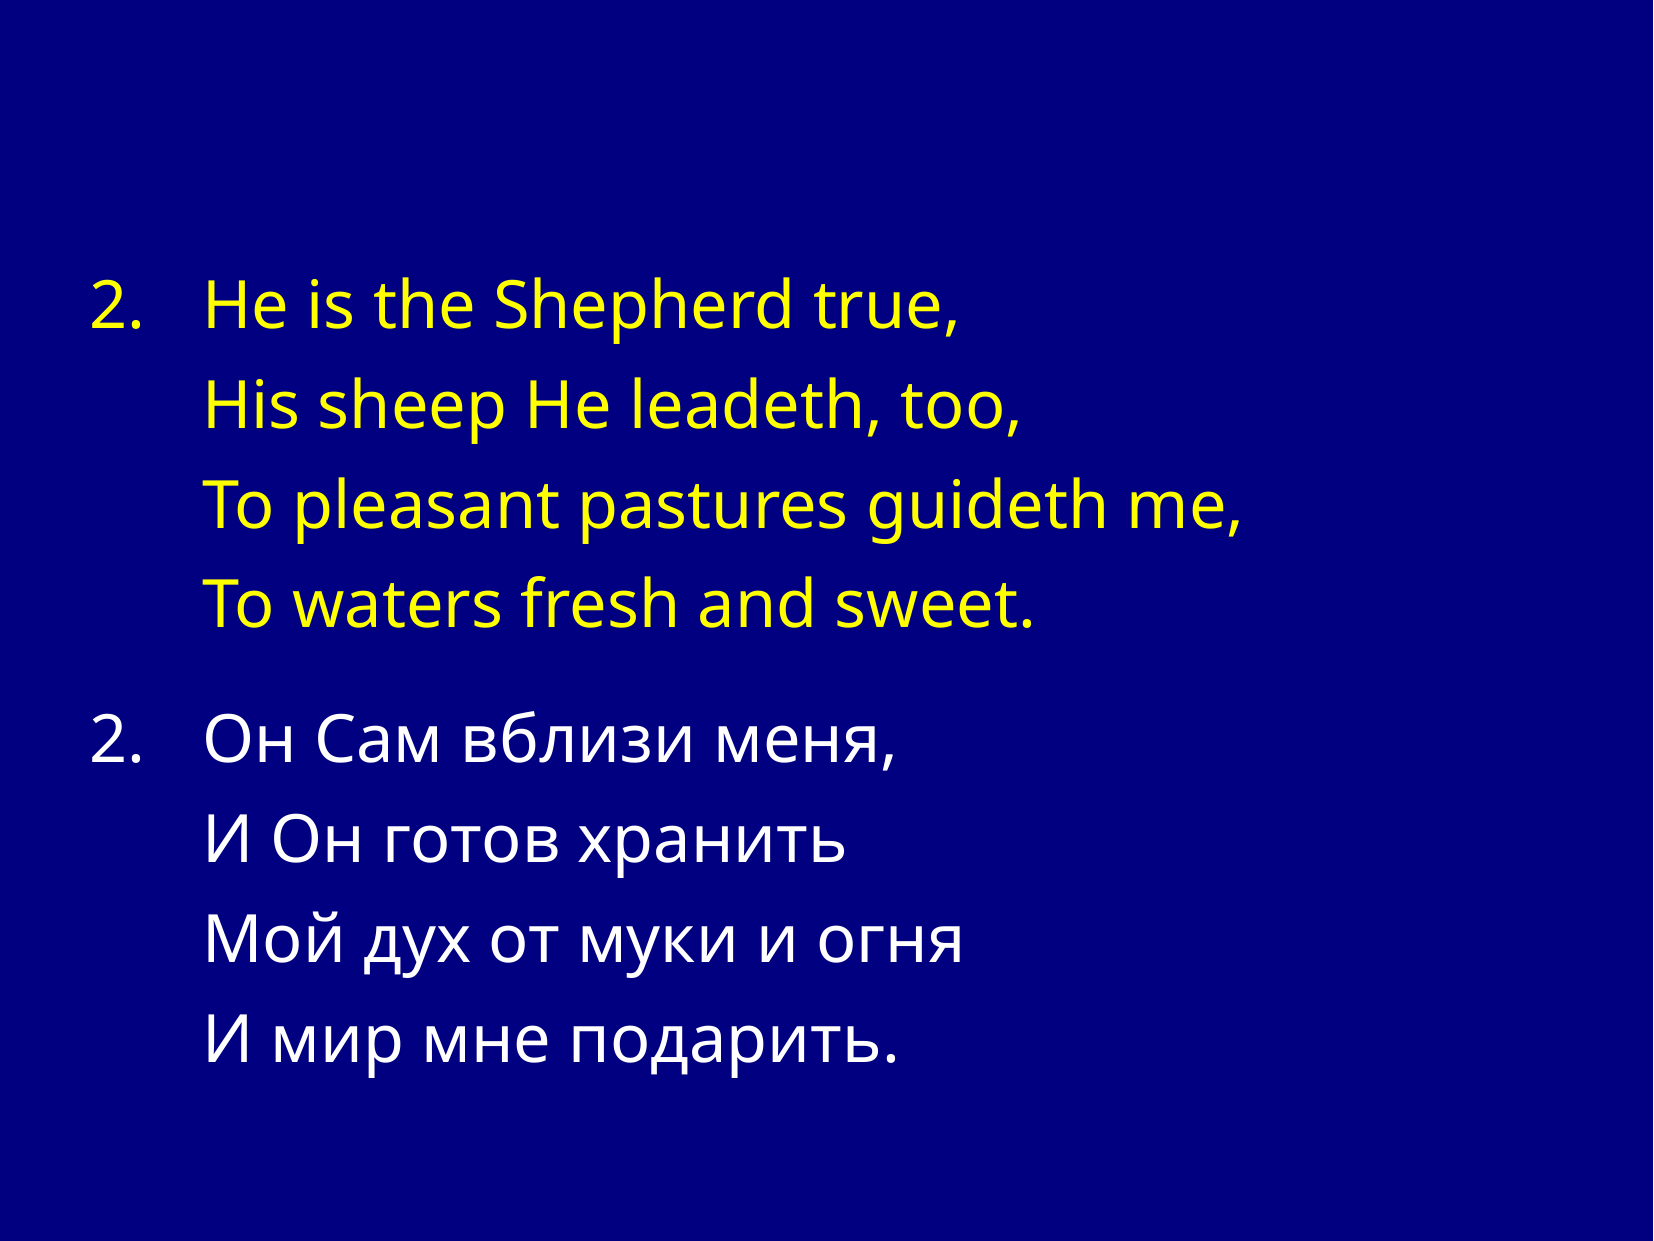

2.	He is the Shepherd true,
	His sheep He leadeth, too,
	To pleasant pastures guideth me,
	To waters fresh and sweet.
2.	Он Сам вблизи меня,
	И Он готов хранить
	Мой дух от муки и огня
	И мир мне подарить.